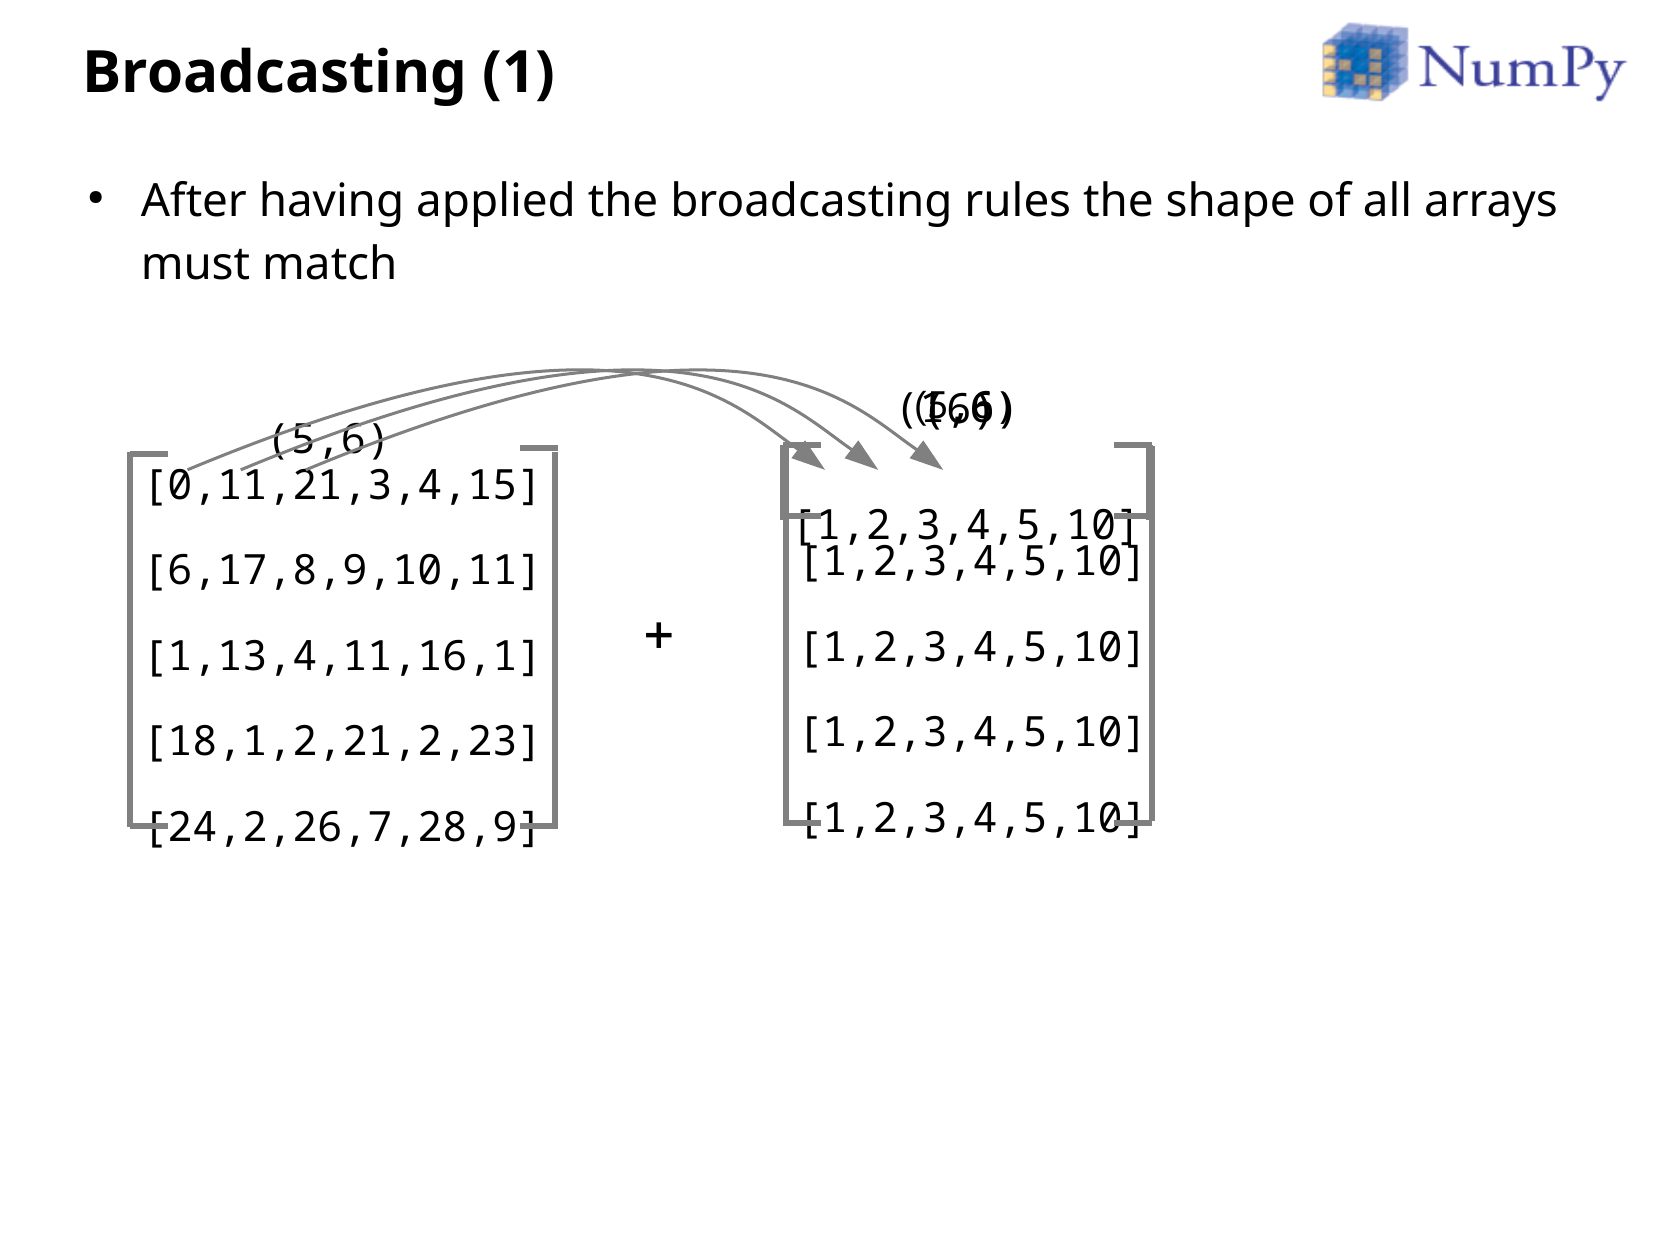

# Broadcasting (1)
After having applied the broadcasting rules the shape of all arrays must match
 (5,6)
 [1,2,3,4,5,10]
 (5,6)
(6)
(1,6)
[0,11,21,3,4,15]
[6,17,8,9,10,11]
[1,13,4,11,16,1]
[18,1,2,21,2,23]
[24,2,26,7,28,9]
[1,2,3,4,5,10]
[1,2,3,4,5,10]
[1,2,3,4,5,10]
[1,2,3,4,5,10]
+